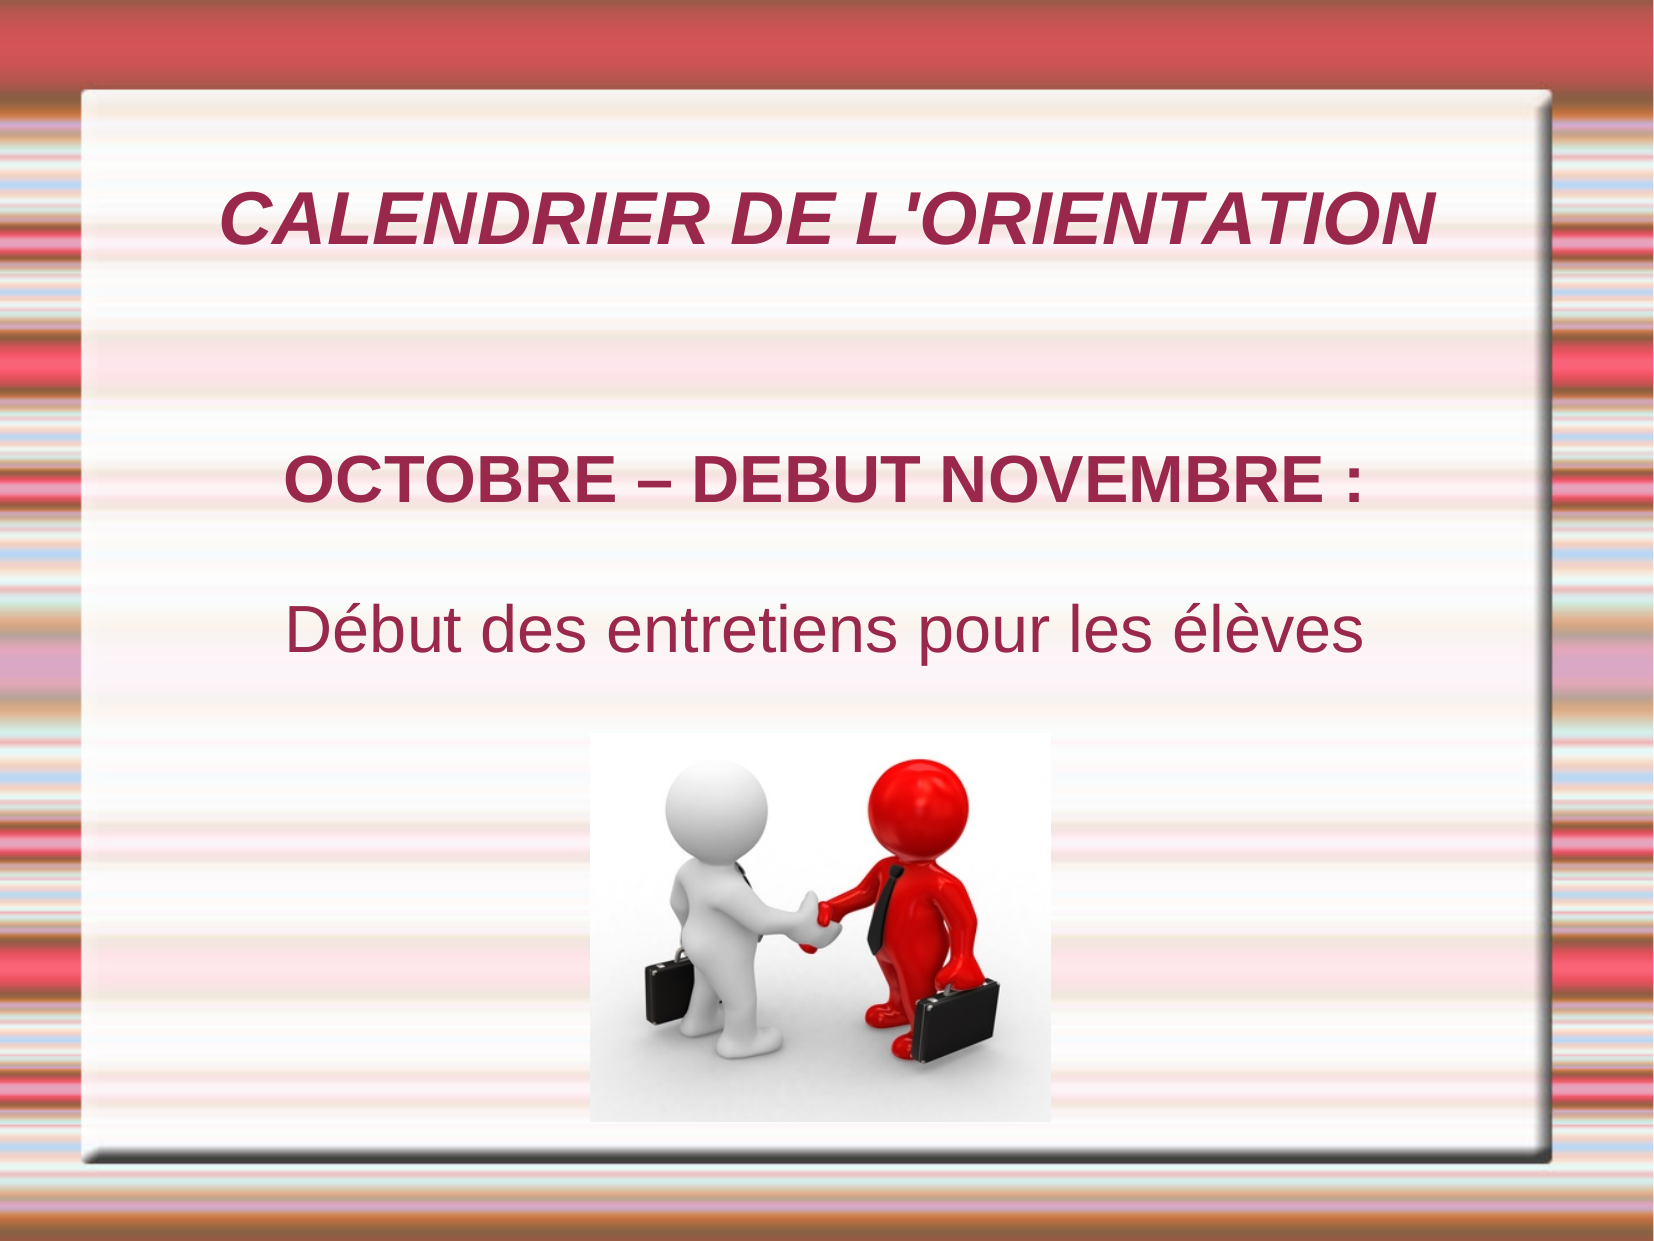

# CALENDRIER DE L'ORIENTATION
OCTOBRE – DEBUT NOVEMBRE :
Début des entretiens pour les élèves